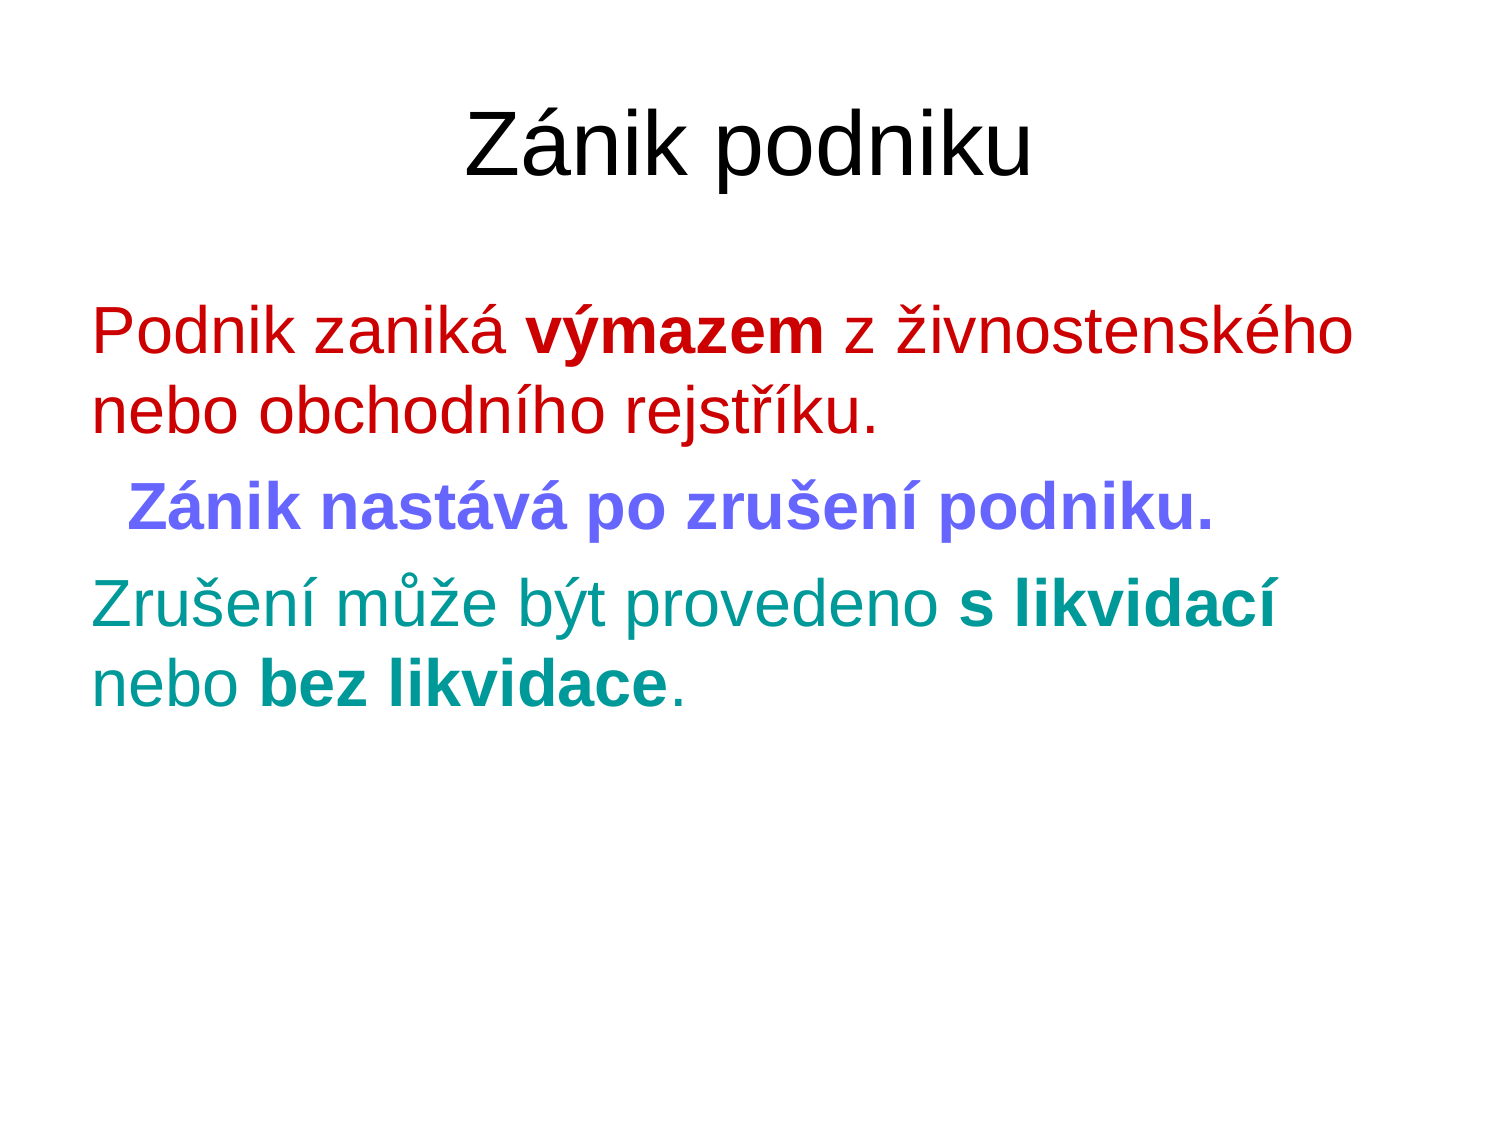

# Zánik podniku
Podnik zaniká výmazem z živnostenského nebo obchodního rejstříku.
Zánik nastává po zrušení podniku.
Zrušení může být provedeno s likvidací nebo bez likvidace.